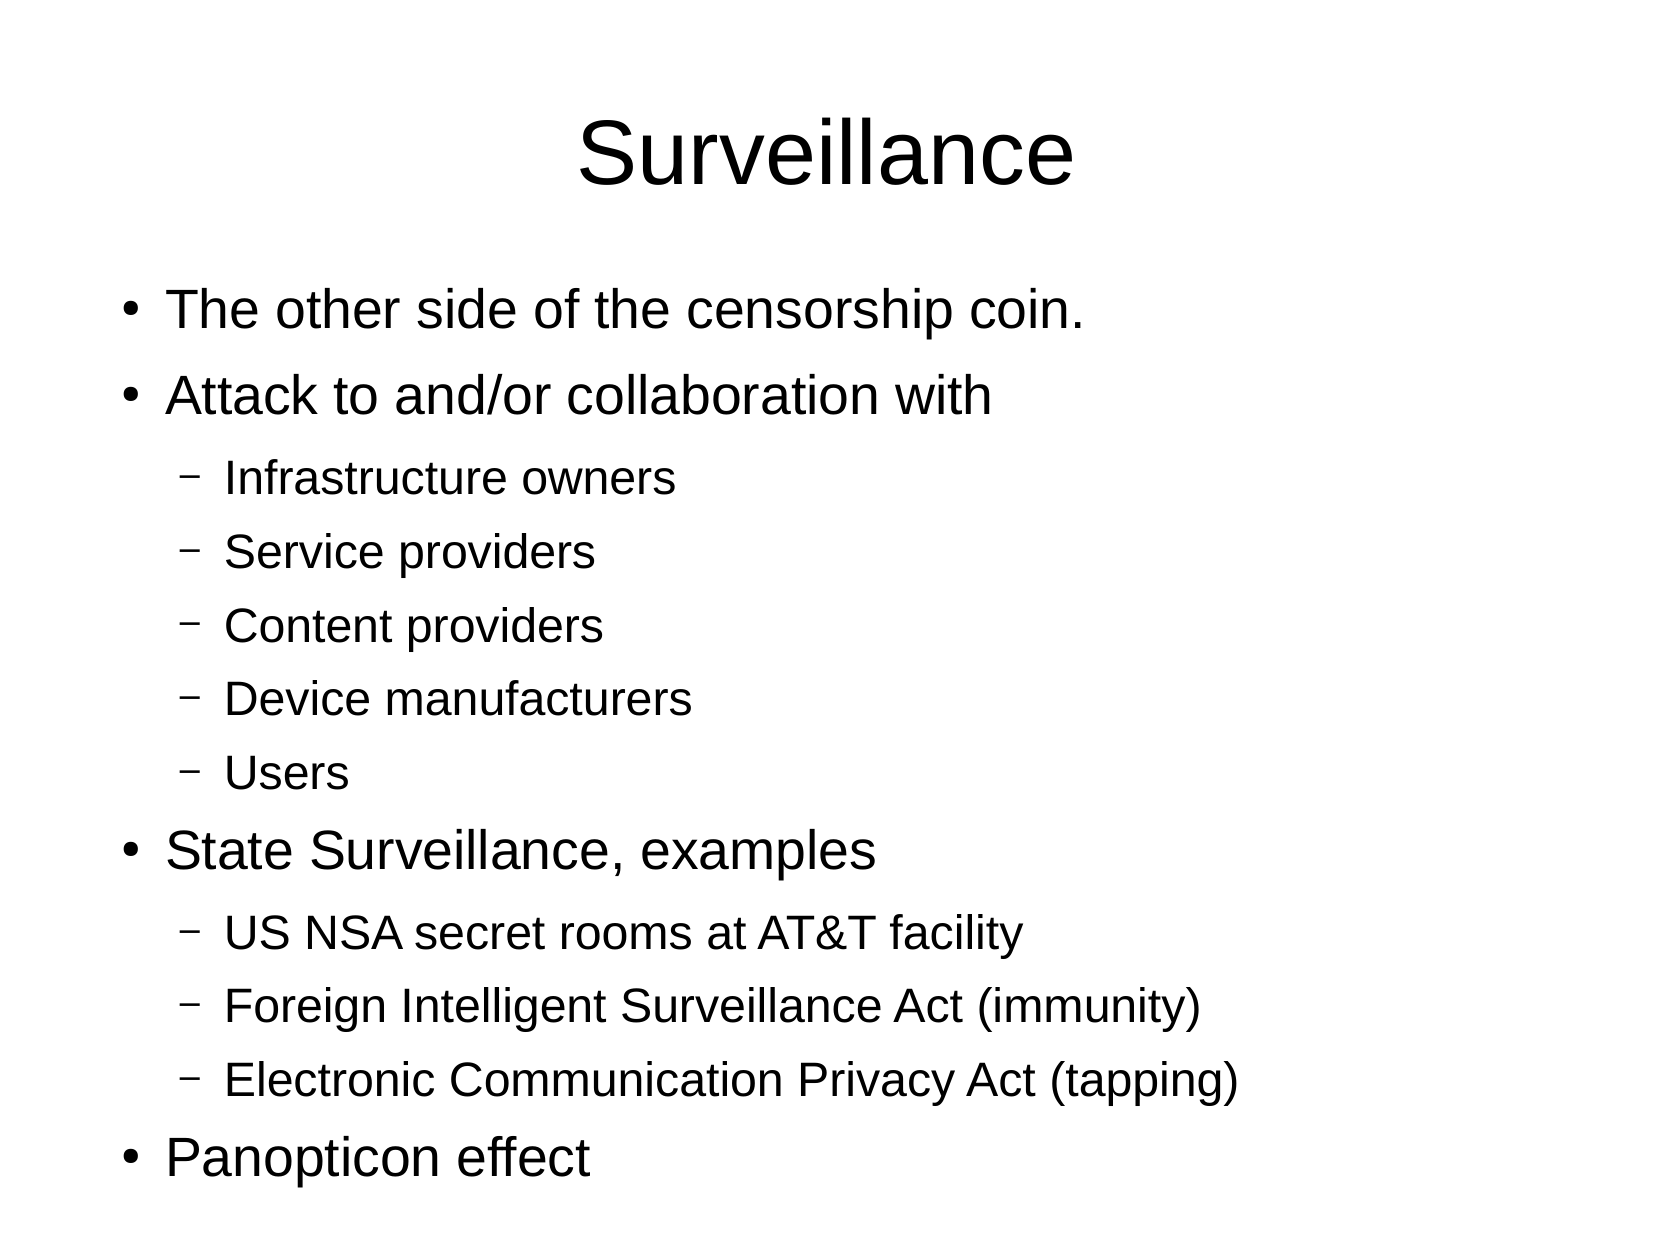

# Surveillance
The other side of the censorship coin.
Attack to and/or collaboration with
Infrastructure owners
Service providers
Content providers
Device manufacturers
Users
State Surveillance, examples
US NSA secret rooms at AT&T facility
Foreign Intelligent Surveillance Act (immunity)
Electronic Communication Privacy Act (tapping)
Panopticon effect